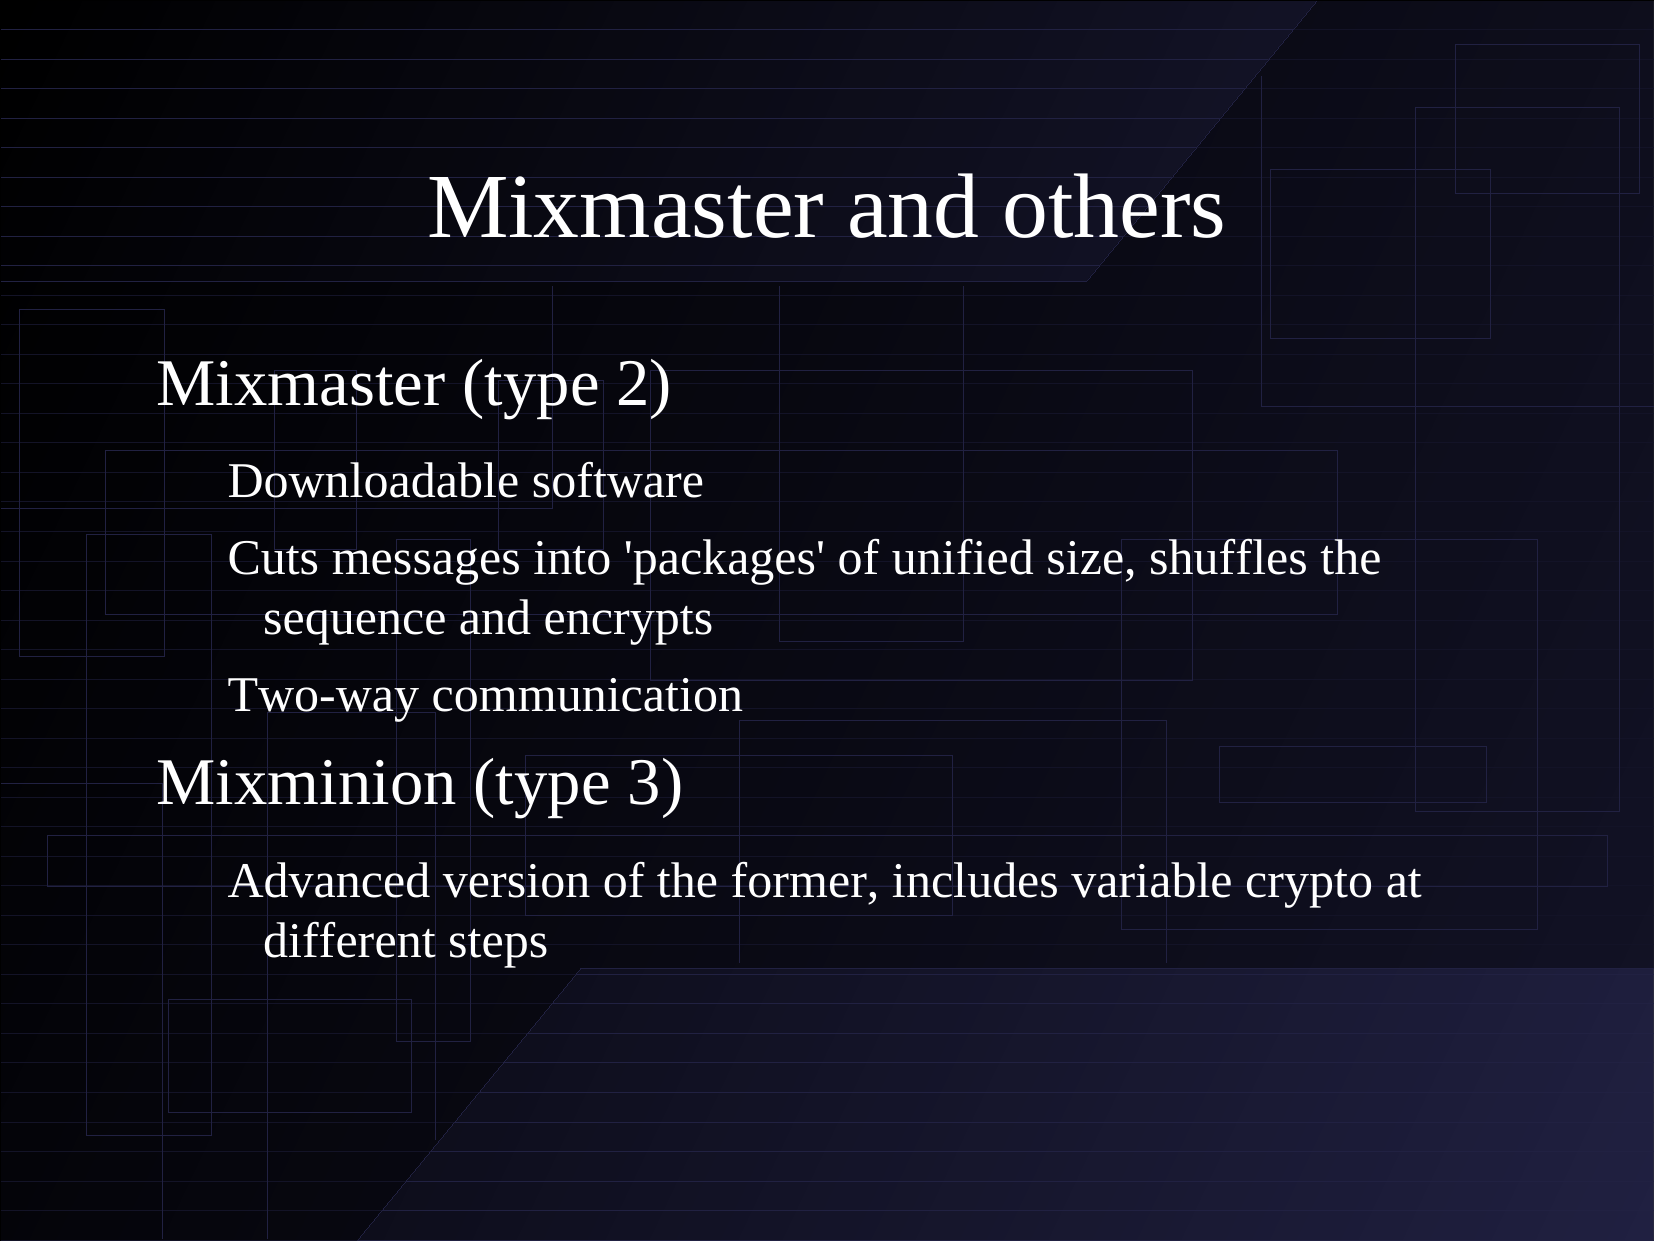

# Mixmaster and others
Mixmaster (type 2)
Downloadable software
Cuts messages into 'packages' of unified size, shuffles the sequence and encrypts
Two-way communication
Mixminion (type 3)
Advanced version of the former, includes variable crypto at different steps